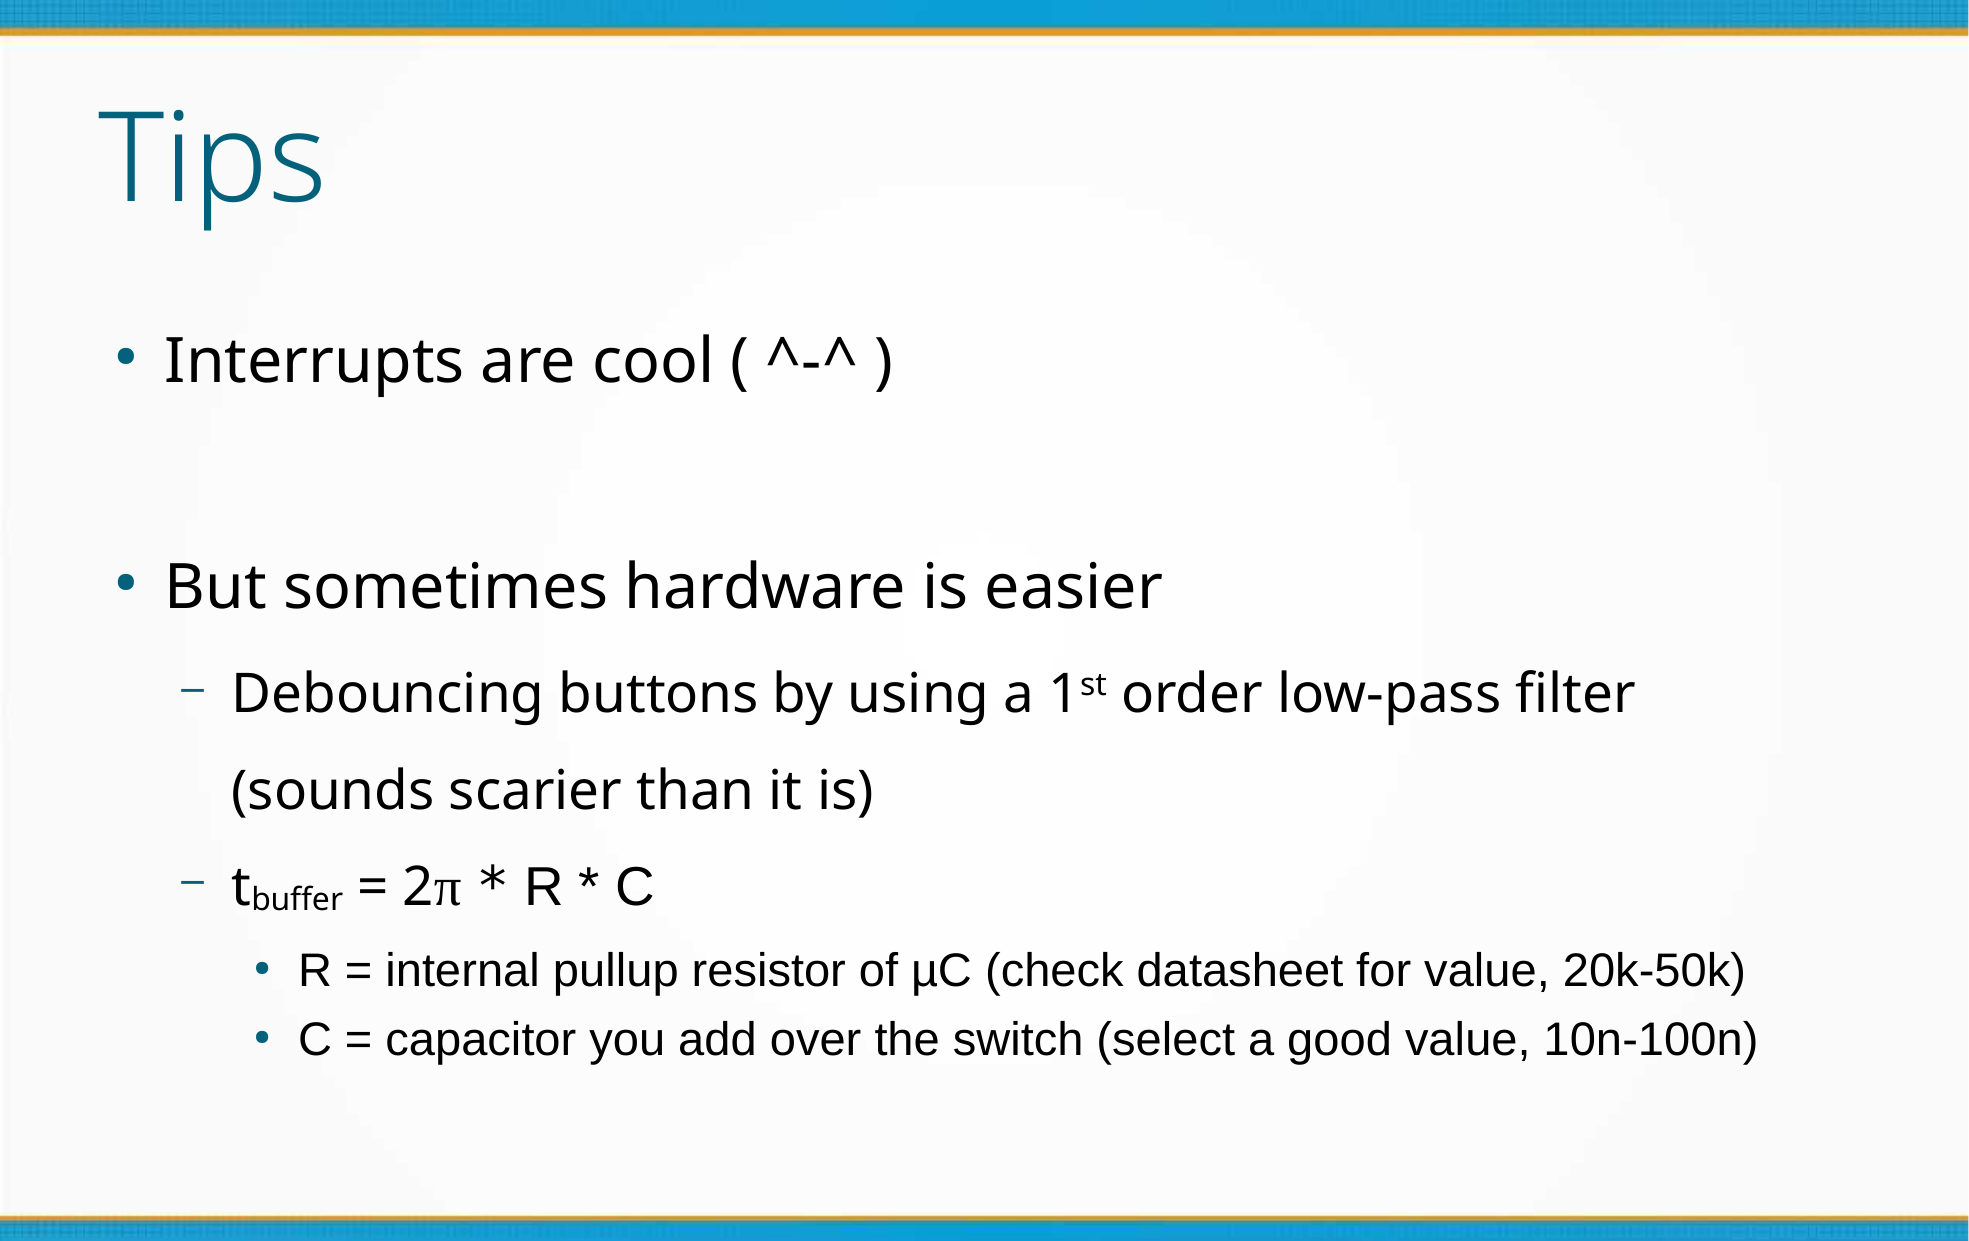

# Tips
Interrupts are cool ( ^-^ )
But sometimes hardware is easier
Debouncing buttons by using a 1st order low-pass filter
(sounds scarier than it is)
tbuffer = 2π * R * C
R = internal pullup resistor of µC (check datasheet for value, 20k-50k)
C = capacitor you add over the switch (select a good value, 10n-100n)